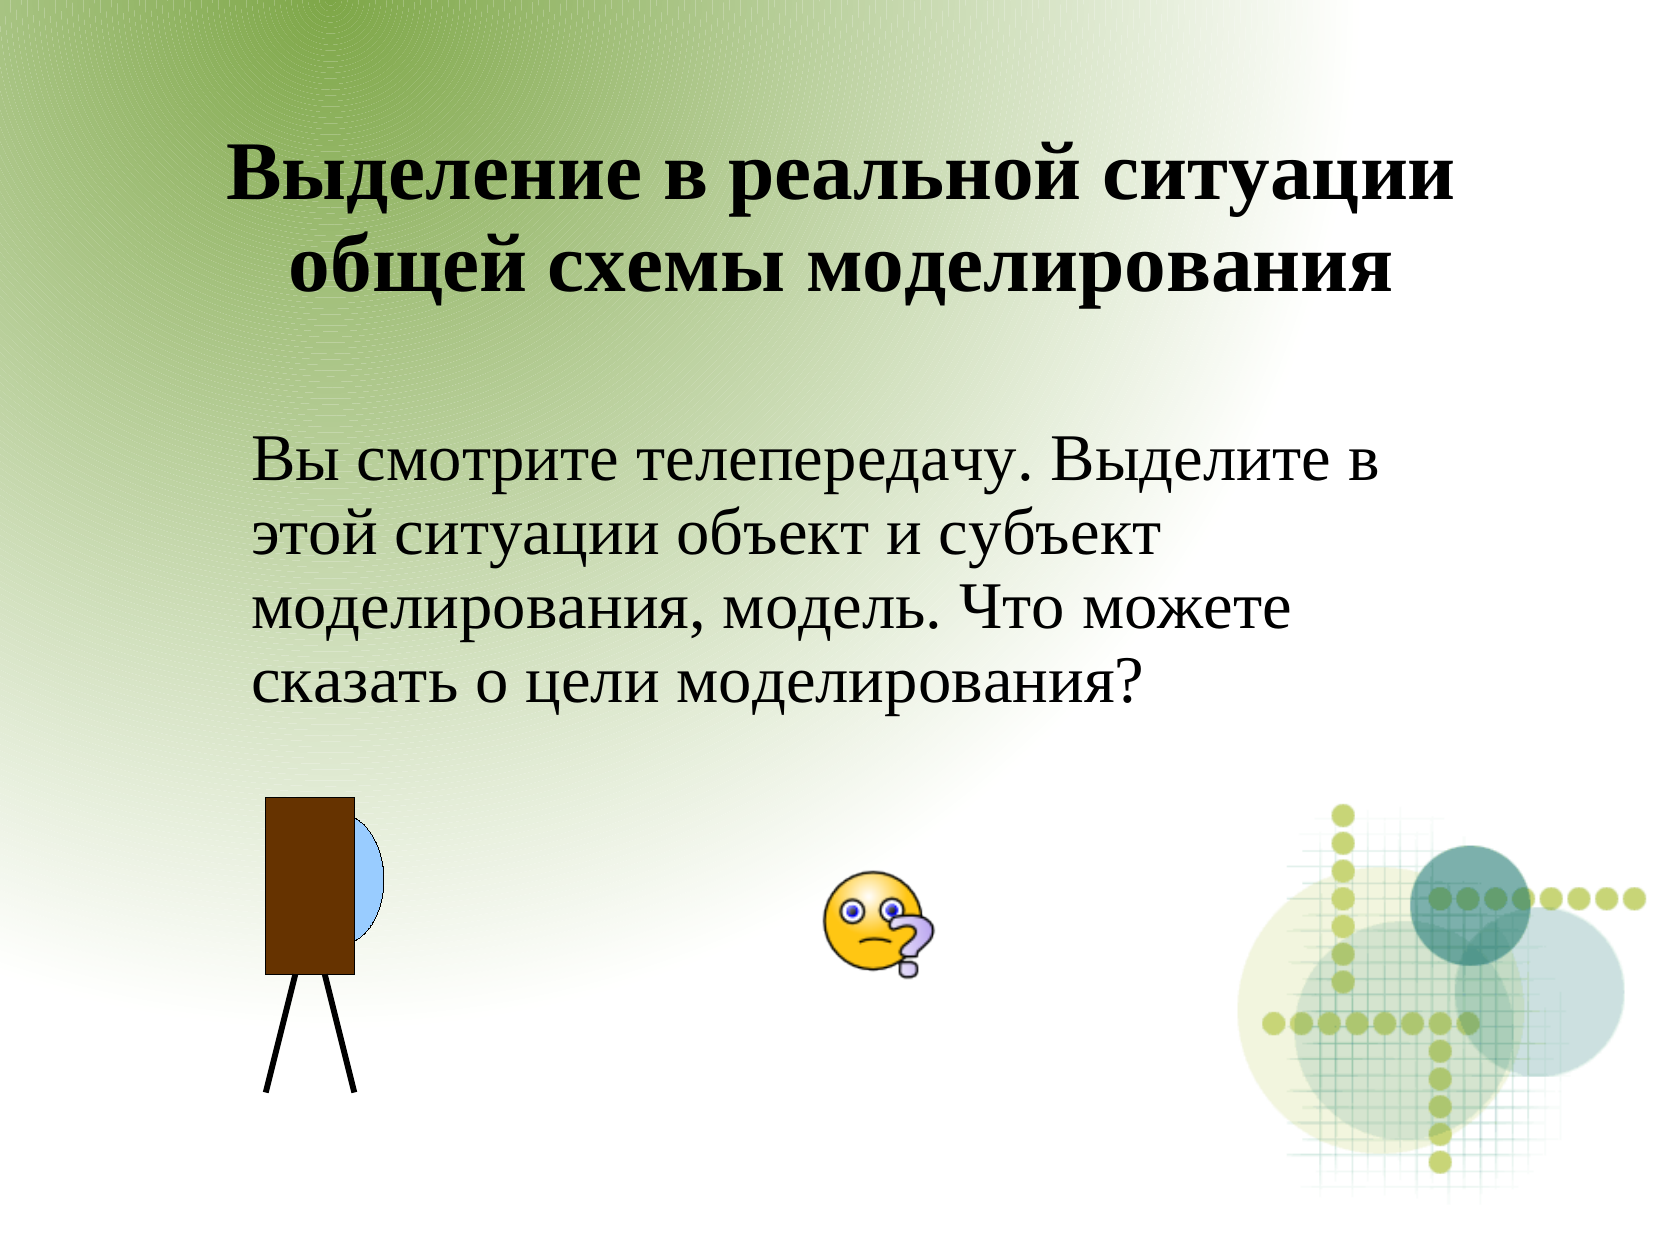

Выделение в реальной ситуации общей схемы моделирования
Вы смотрите телепередачу. Выделите в этой ситуации объект и субъект моделирования, модель. Что можете сказать о цели моделирования?